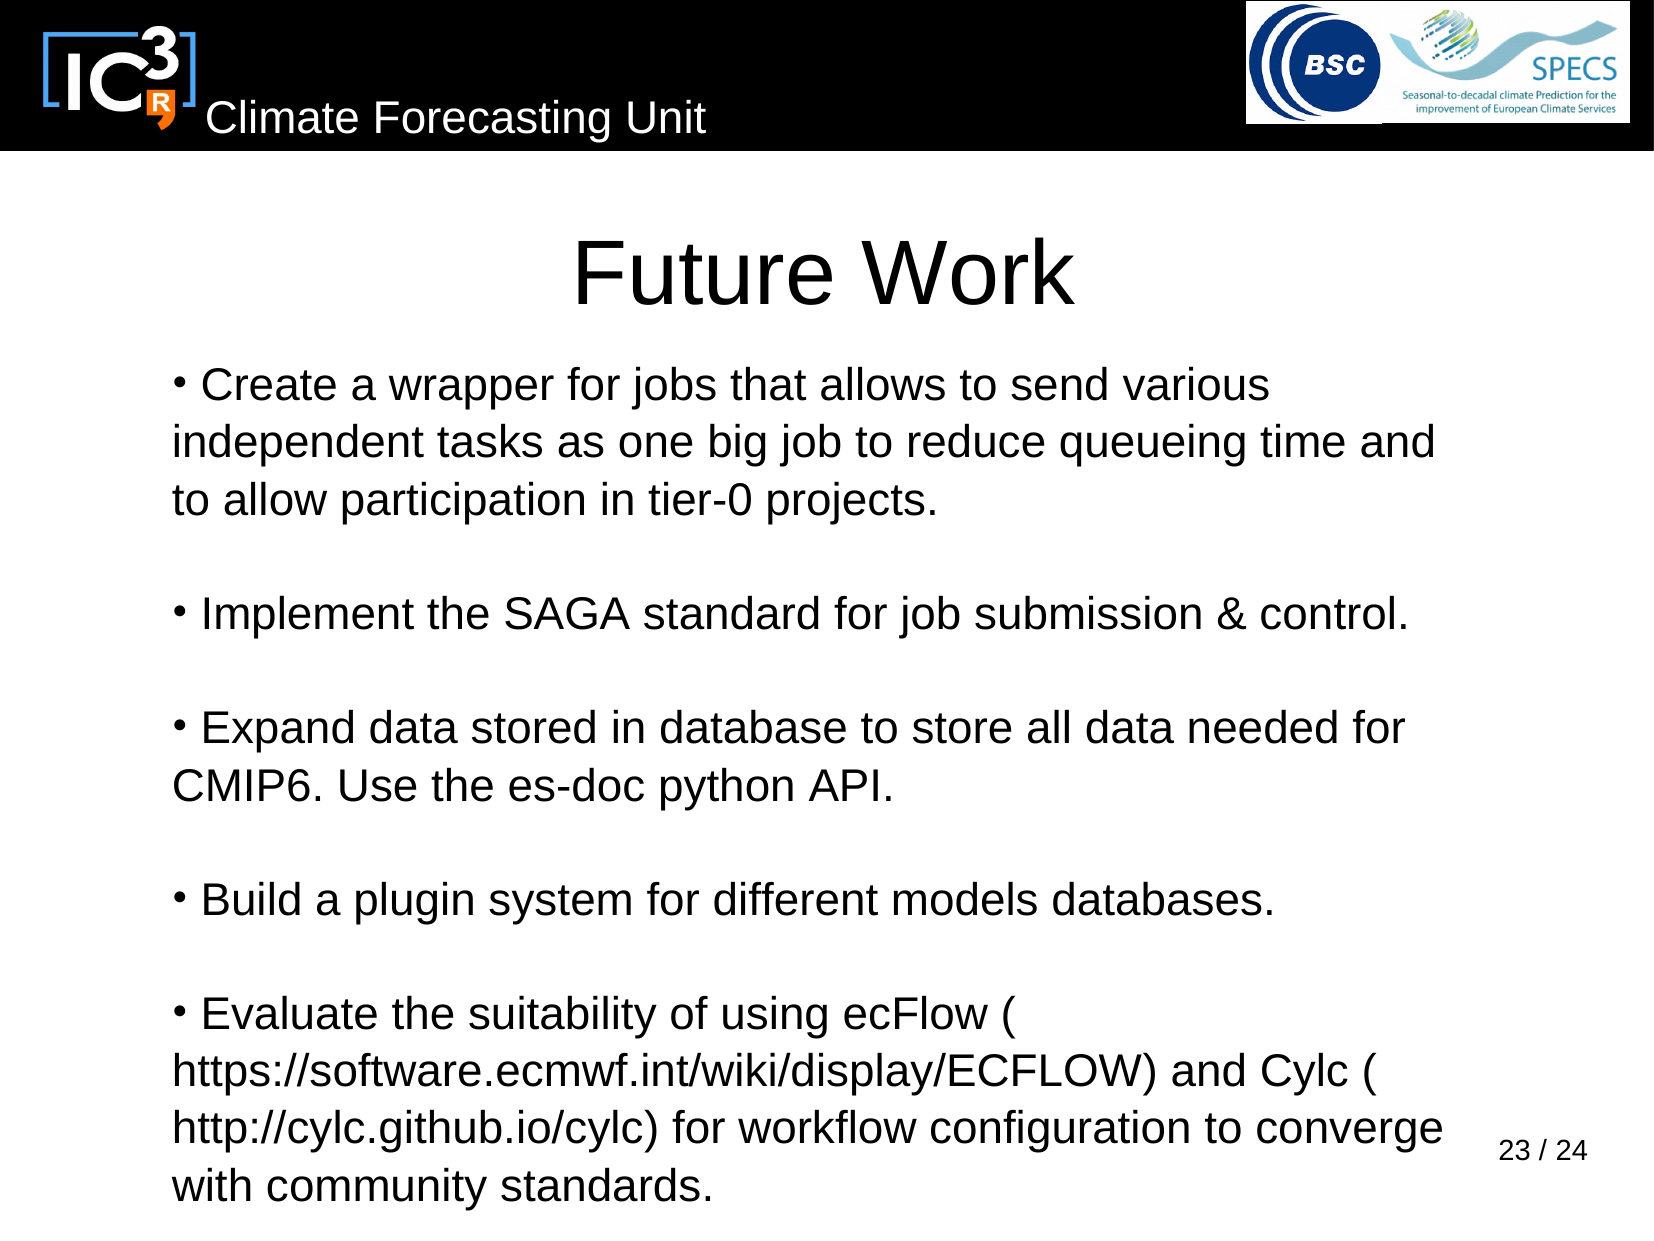

Future Work
 Create a wrapper for jobs that allows to send various independent tasks as one big job to reduce queueing time and to allow participation in tier-0 projects.
 Implement the SAGA standard for job submission & control.
 Expand data stored in database to store all data needed for CMIP6. Use the es-doc python API.
 Build a plugin system for different models databases.
 Evaluate the suitability of using ecFlow (https://software.ecmwf.int/wiki/display/ECFLOW) and Cylc (http://cylc.github.io/cylc) for workflow configuration to converge with community standards.
23